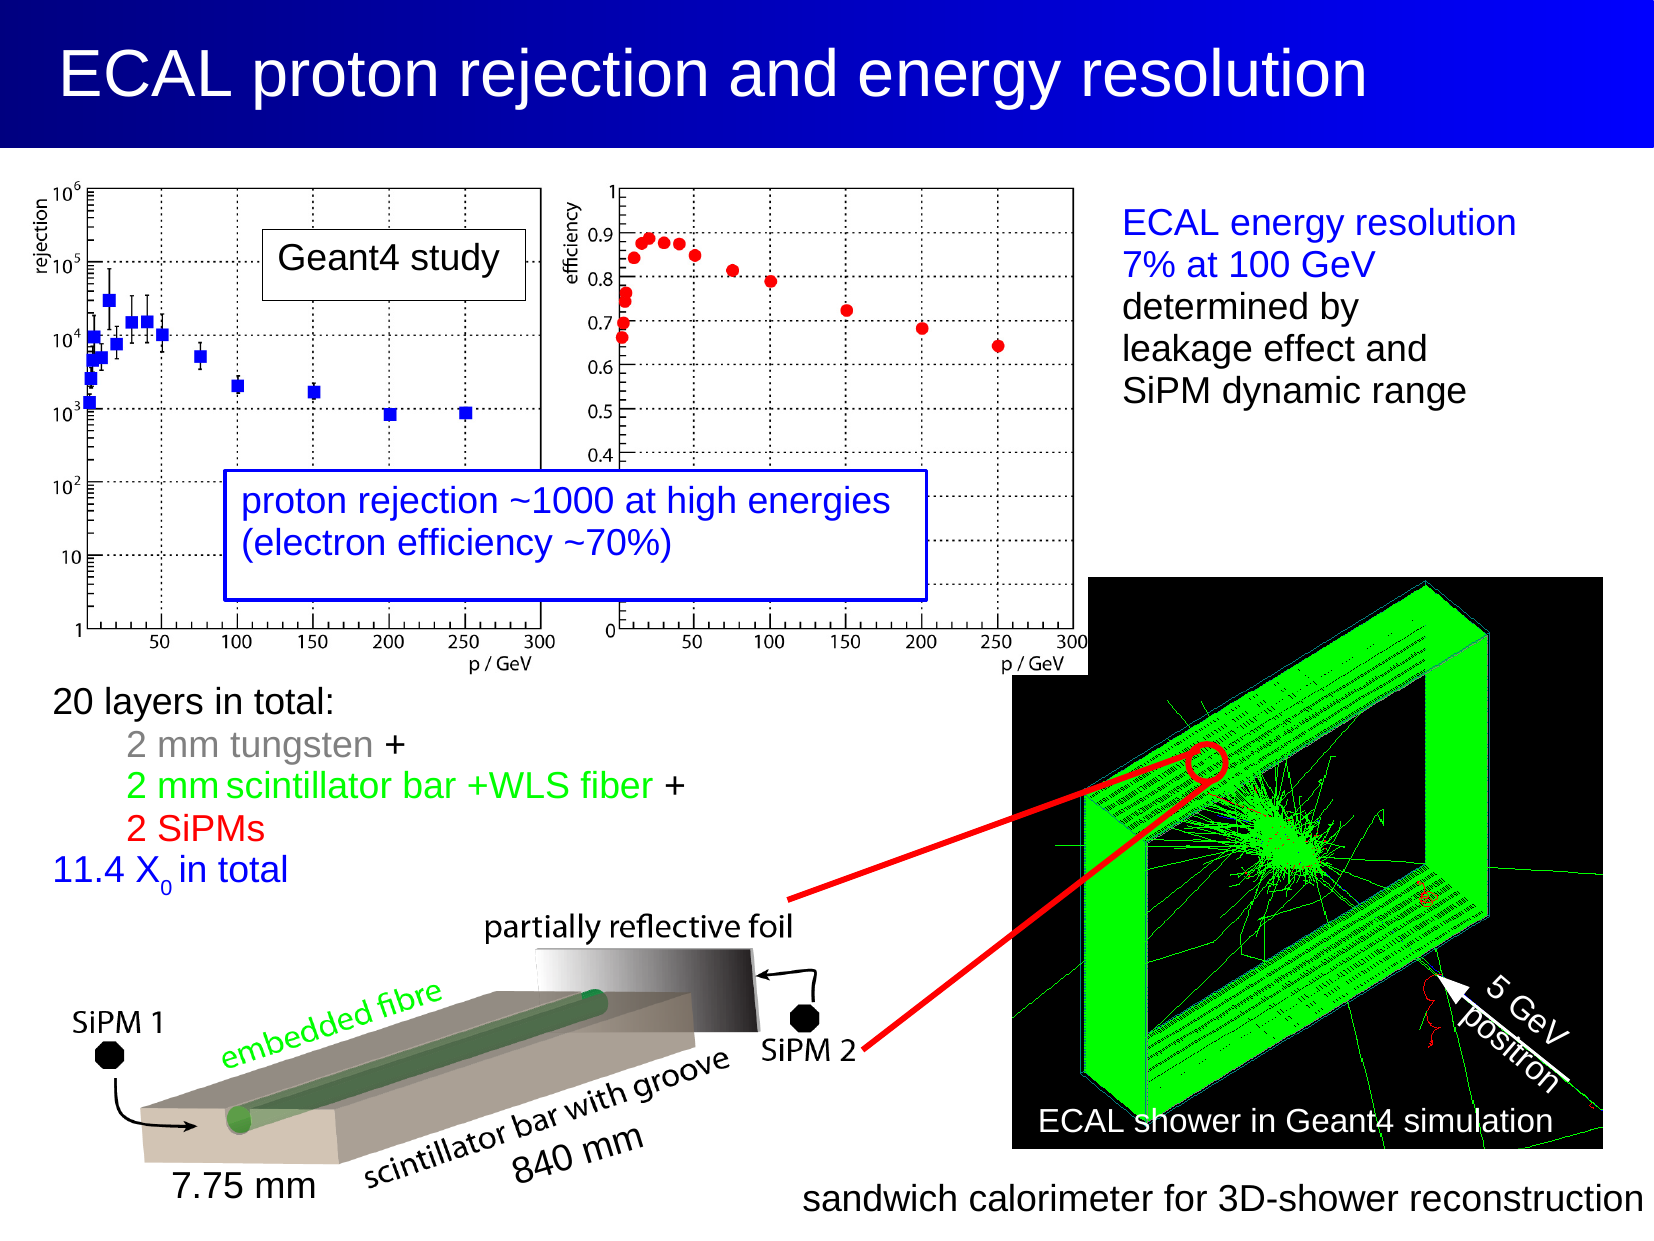

# ECAL proton rejection and energy resolution
ECAL energy resolution 7% at 100 GeV
determined by
leakage effect and
SiPM dynamic range
Geant4 study
proton rejection ~1000 at high energies
(electron efficiency ~70%)
20 layers in total:
	2 mm tungsten +
	2 mm scintillator bar +WLS fiber +
	2 SiPMs
11.4 X0 in total
5 GeV positron
ECAL shower in Geant4 simulation
840 mm
7.75 mm
sandwich calorimeter for 3D-shower reconstruction